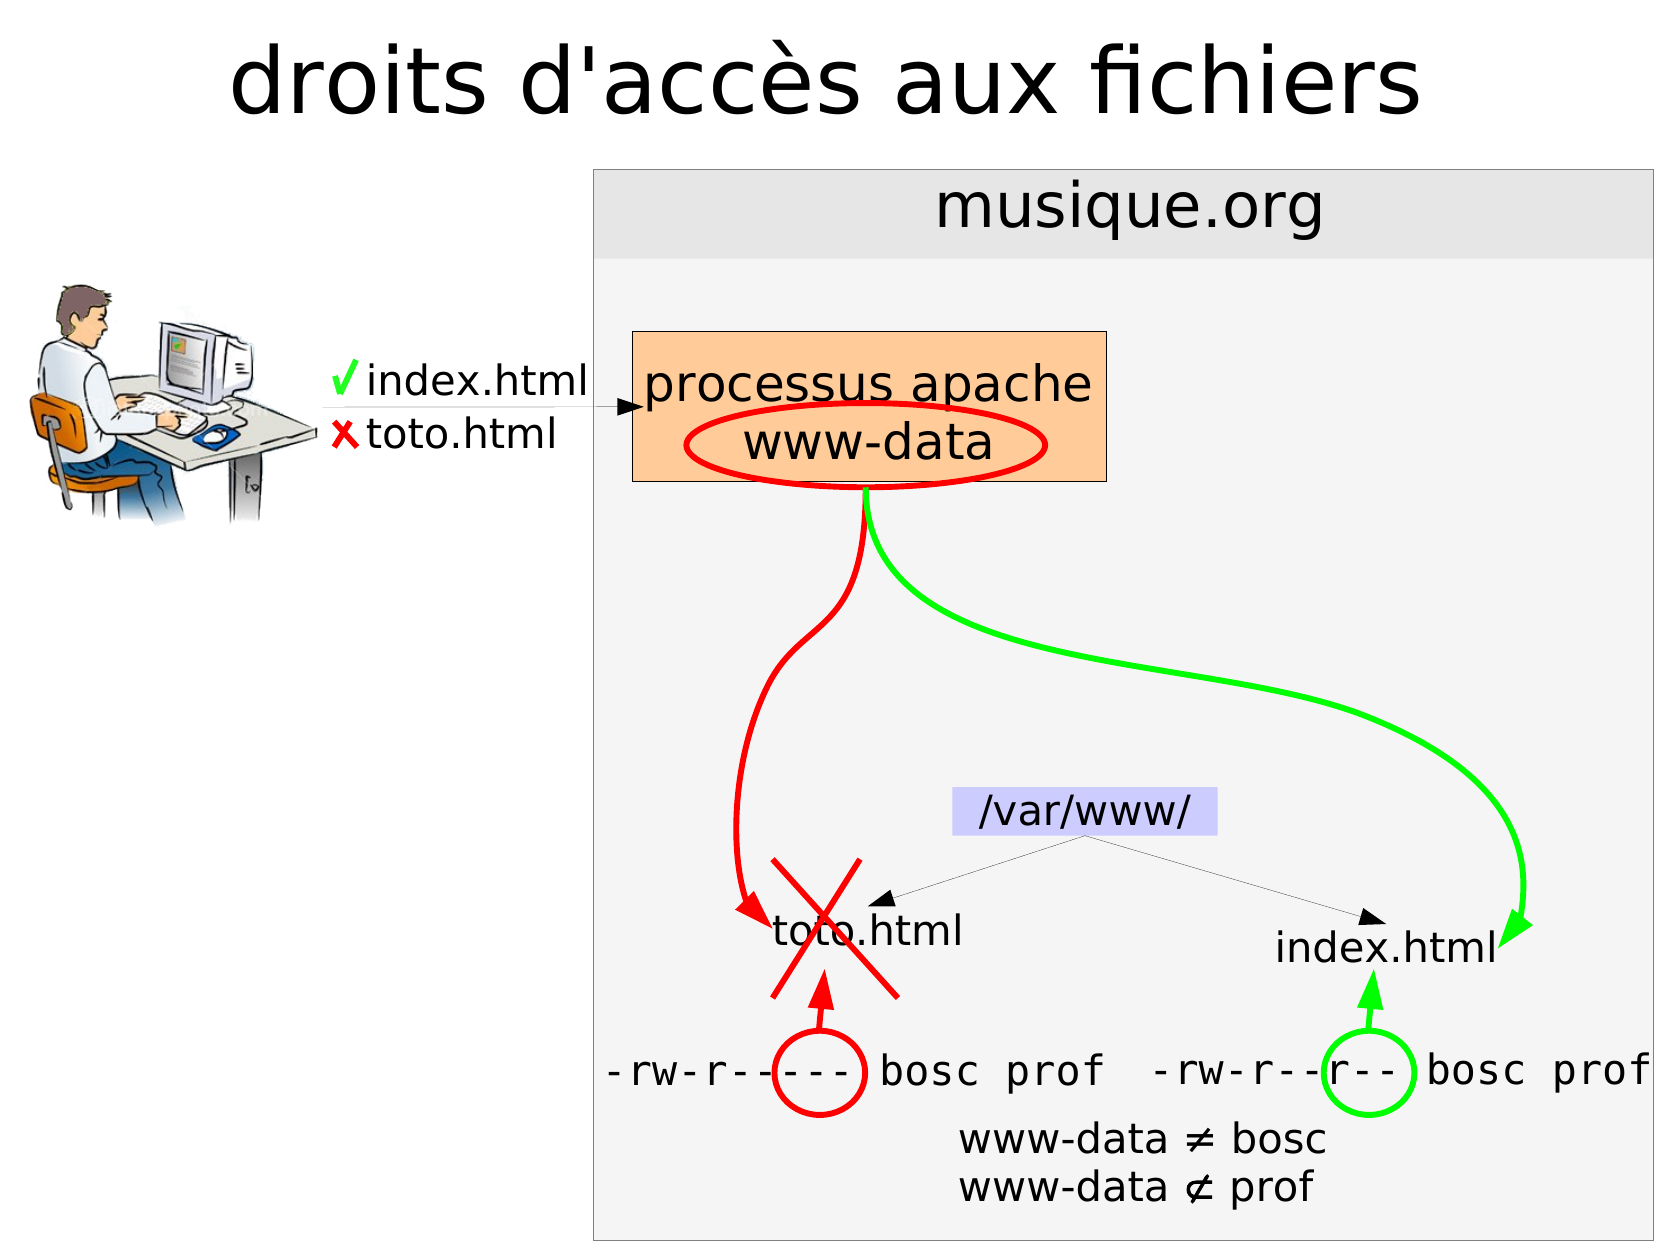

# droits d'accès aux fichiers
musique.org
processus apache
www-data
index.html
toto.html
 /var/www/
toto.html
index.html
-rw-r--r-- bosc prof
-rw-r----- bosc prof
www-data ≠ bosc
www-data  prof